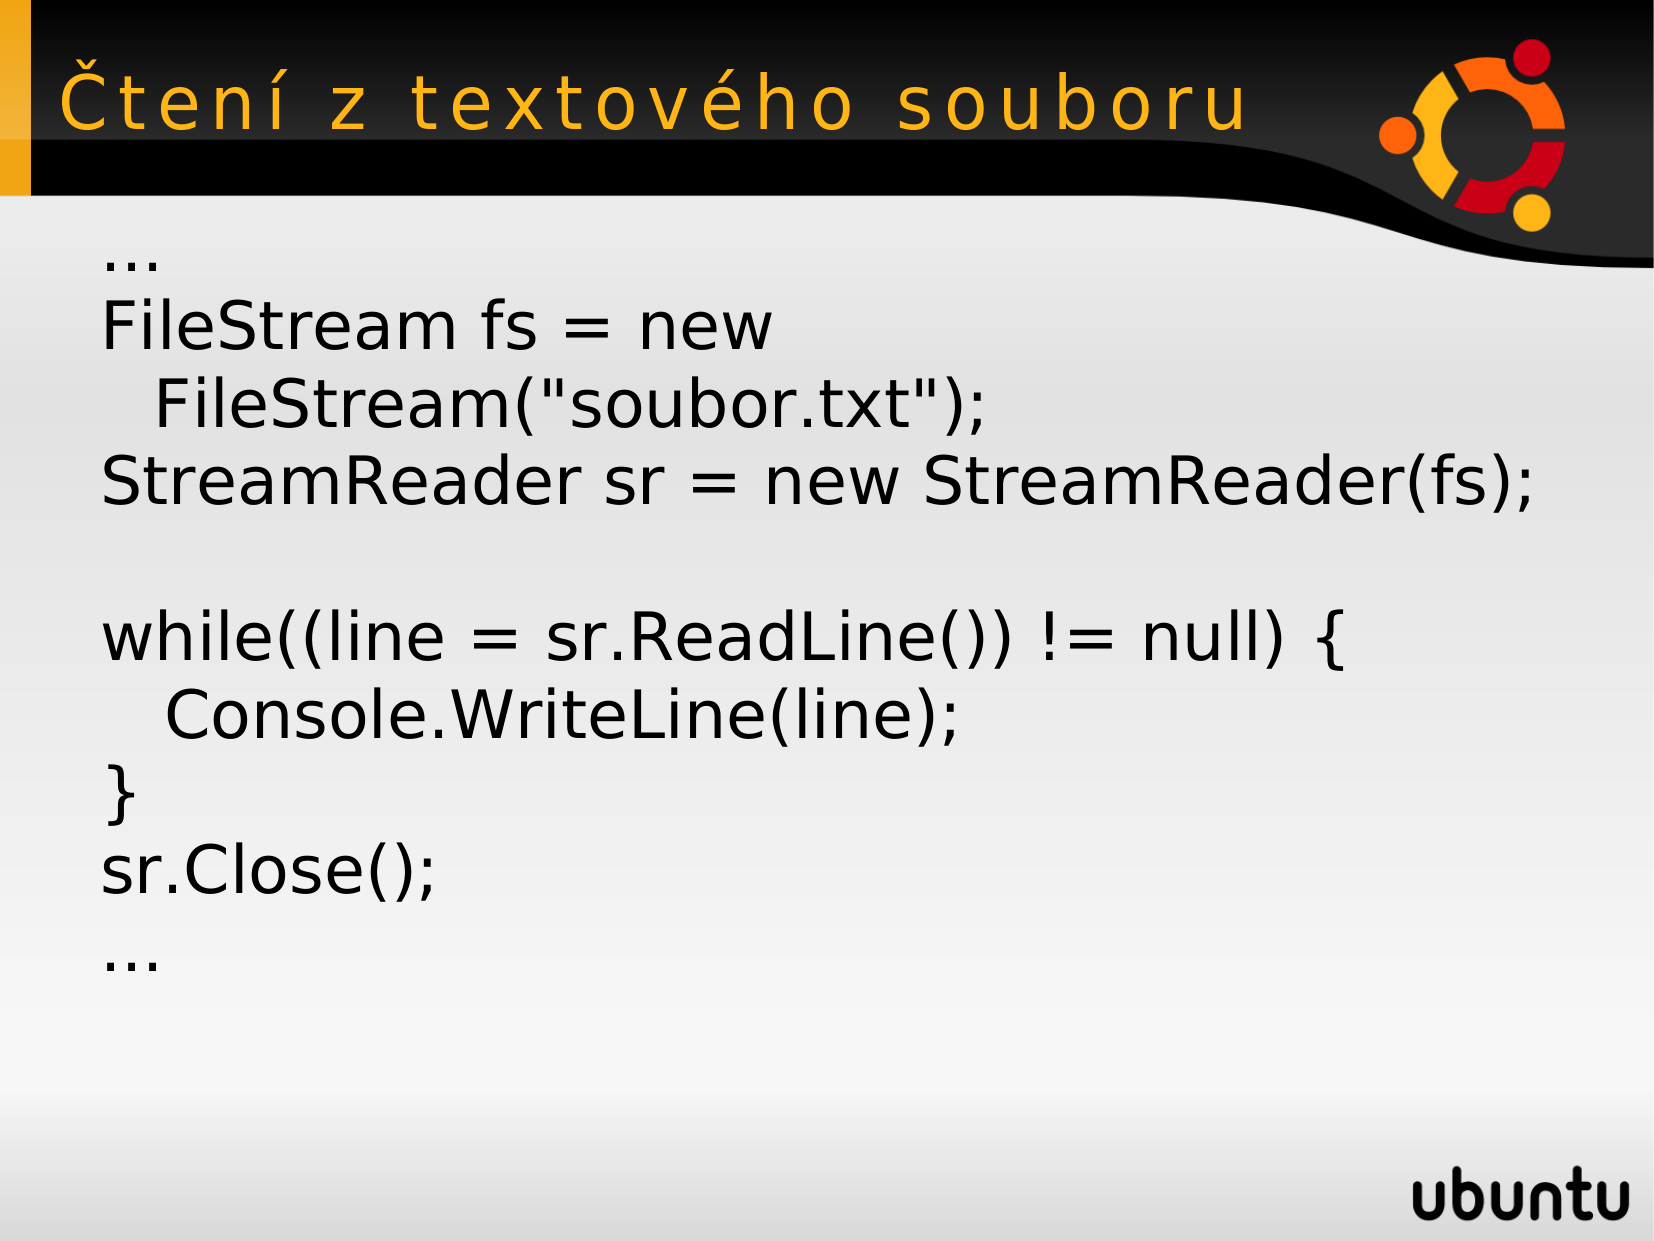

# Čtení z textového souboru
...
FileStream fs = new FileStream("soubor.txt");
StreamReader sr = new StreamReader(fs);
while((line = sr.ReadLine()) != null) {
 Console.WriteLine(line);
}
sr.Close();
...